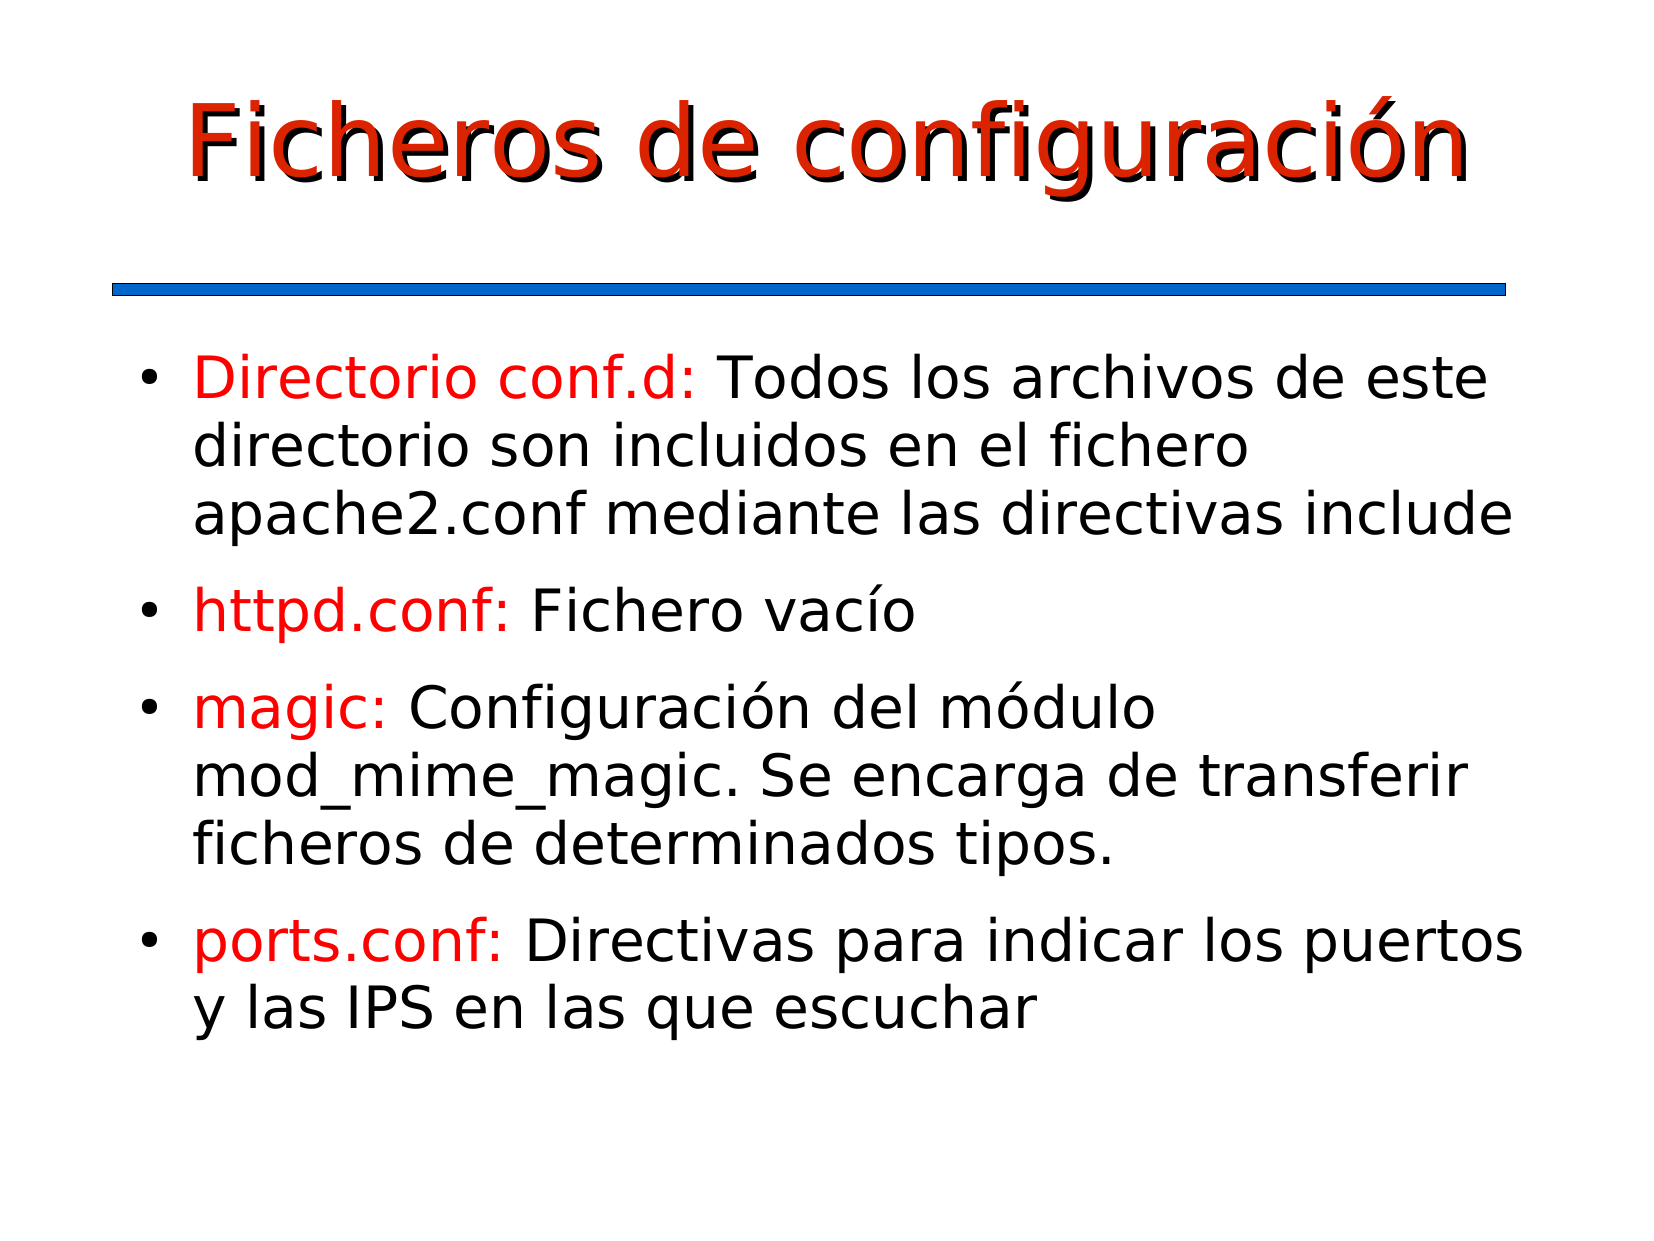

# Ficheros de configuración
Directorio conf.d: Todos los archivos de este directorio son incluidos en el fichero apache2.conf mediante las directivas include
httpd.conf: Fichero vacío
magic: Configuración del módulo mod_mime_magic. Se encarga de transferir ficheros de determinados tipos.
ports.conf: Directivas para indicar los puertos y las IPS en las que escuchar